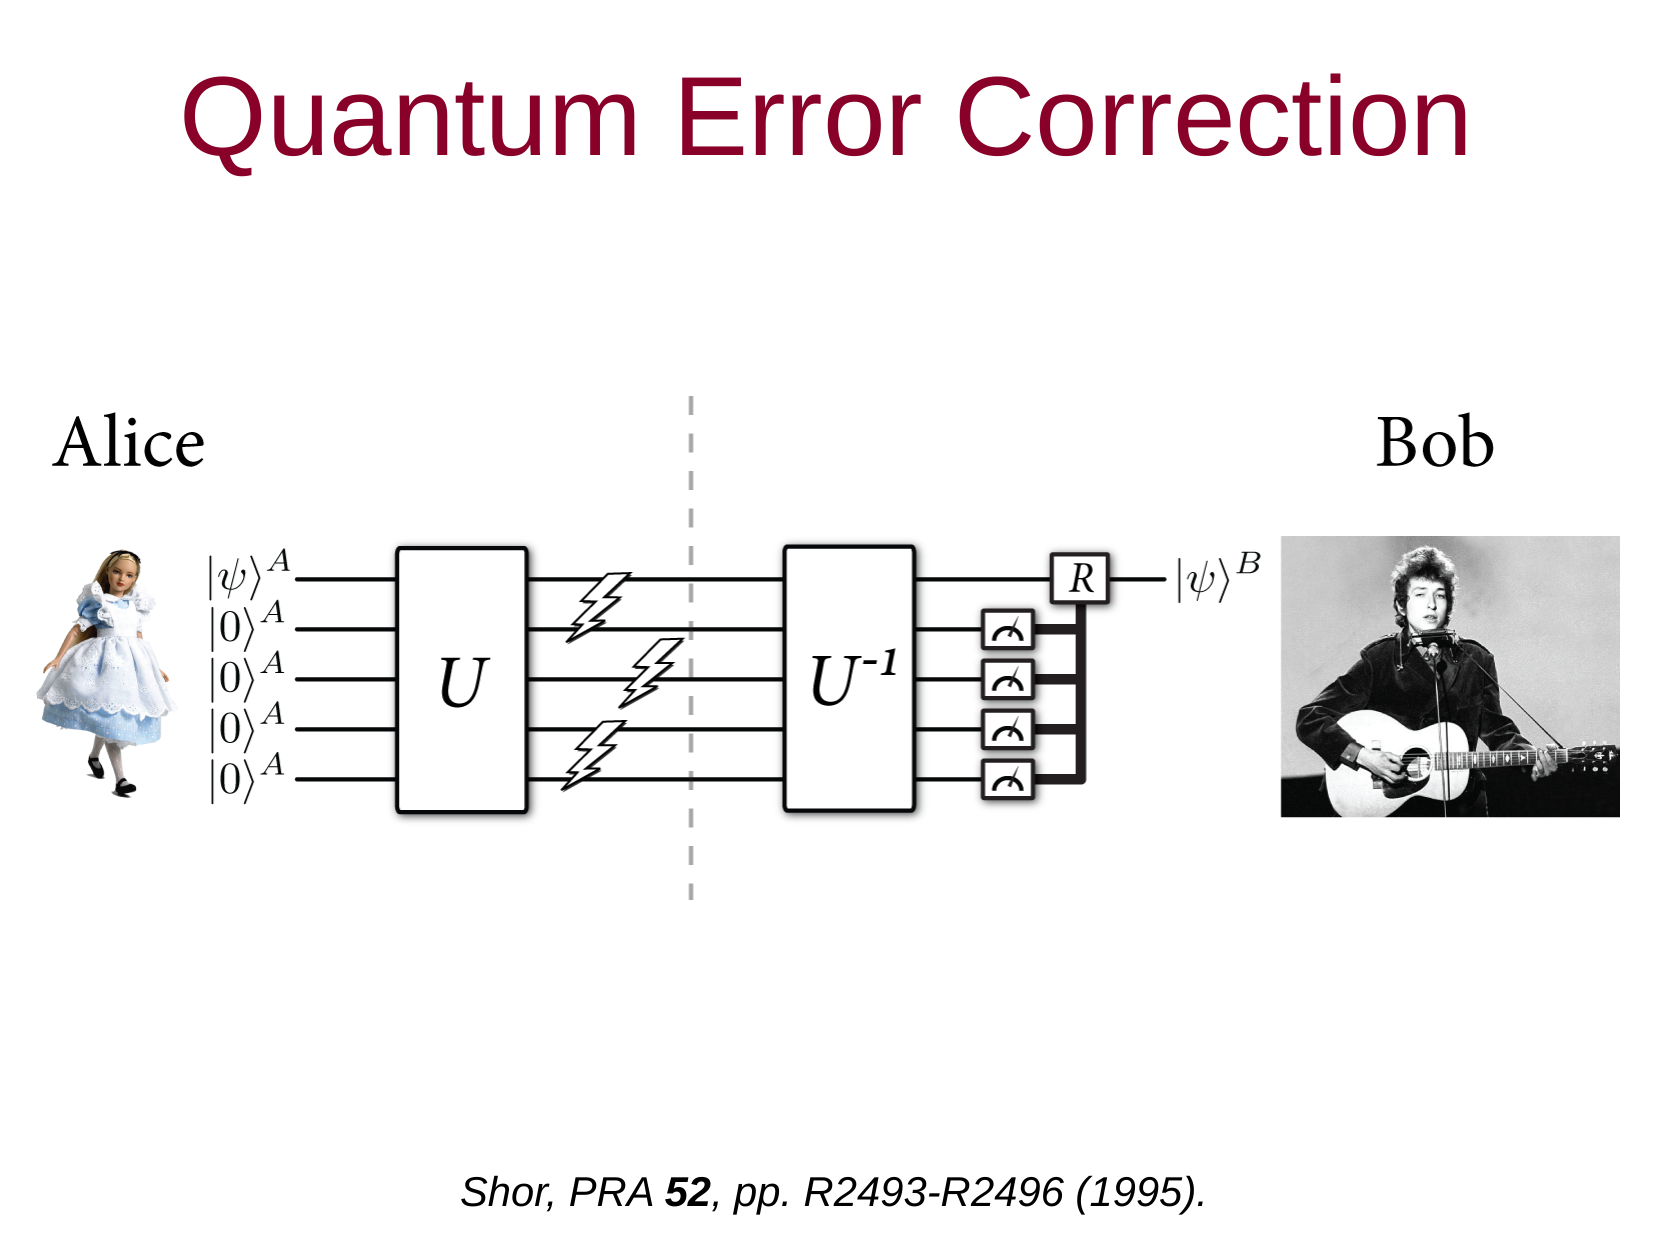

# Quantum Error Correction
Shor, PRA 52, pp. R2493-R2496 (1995).